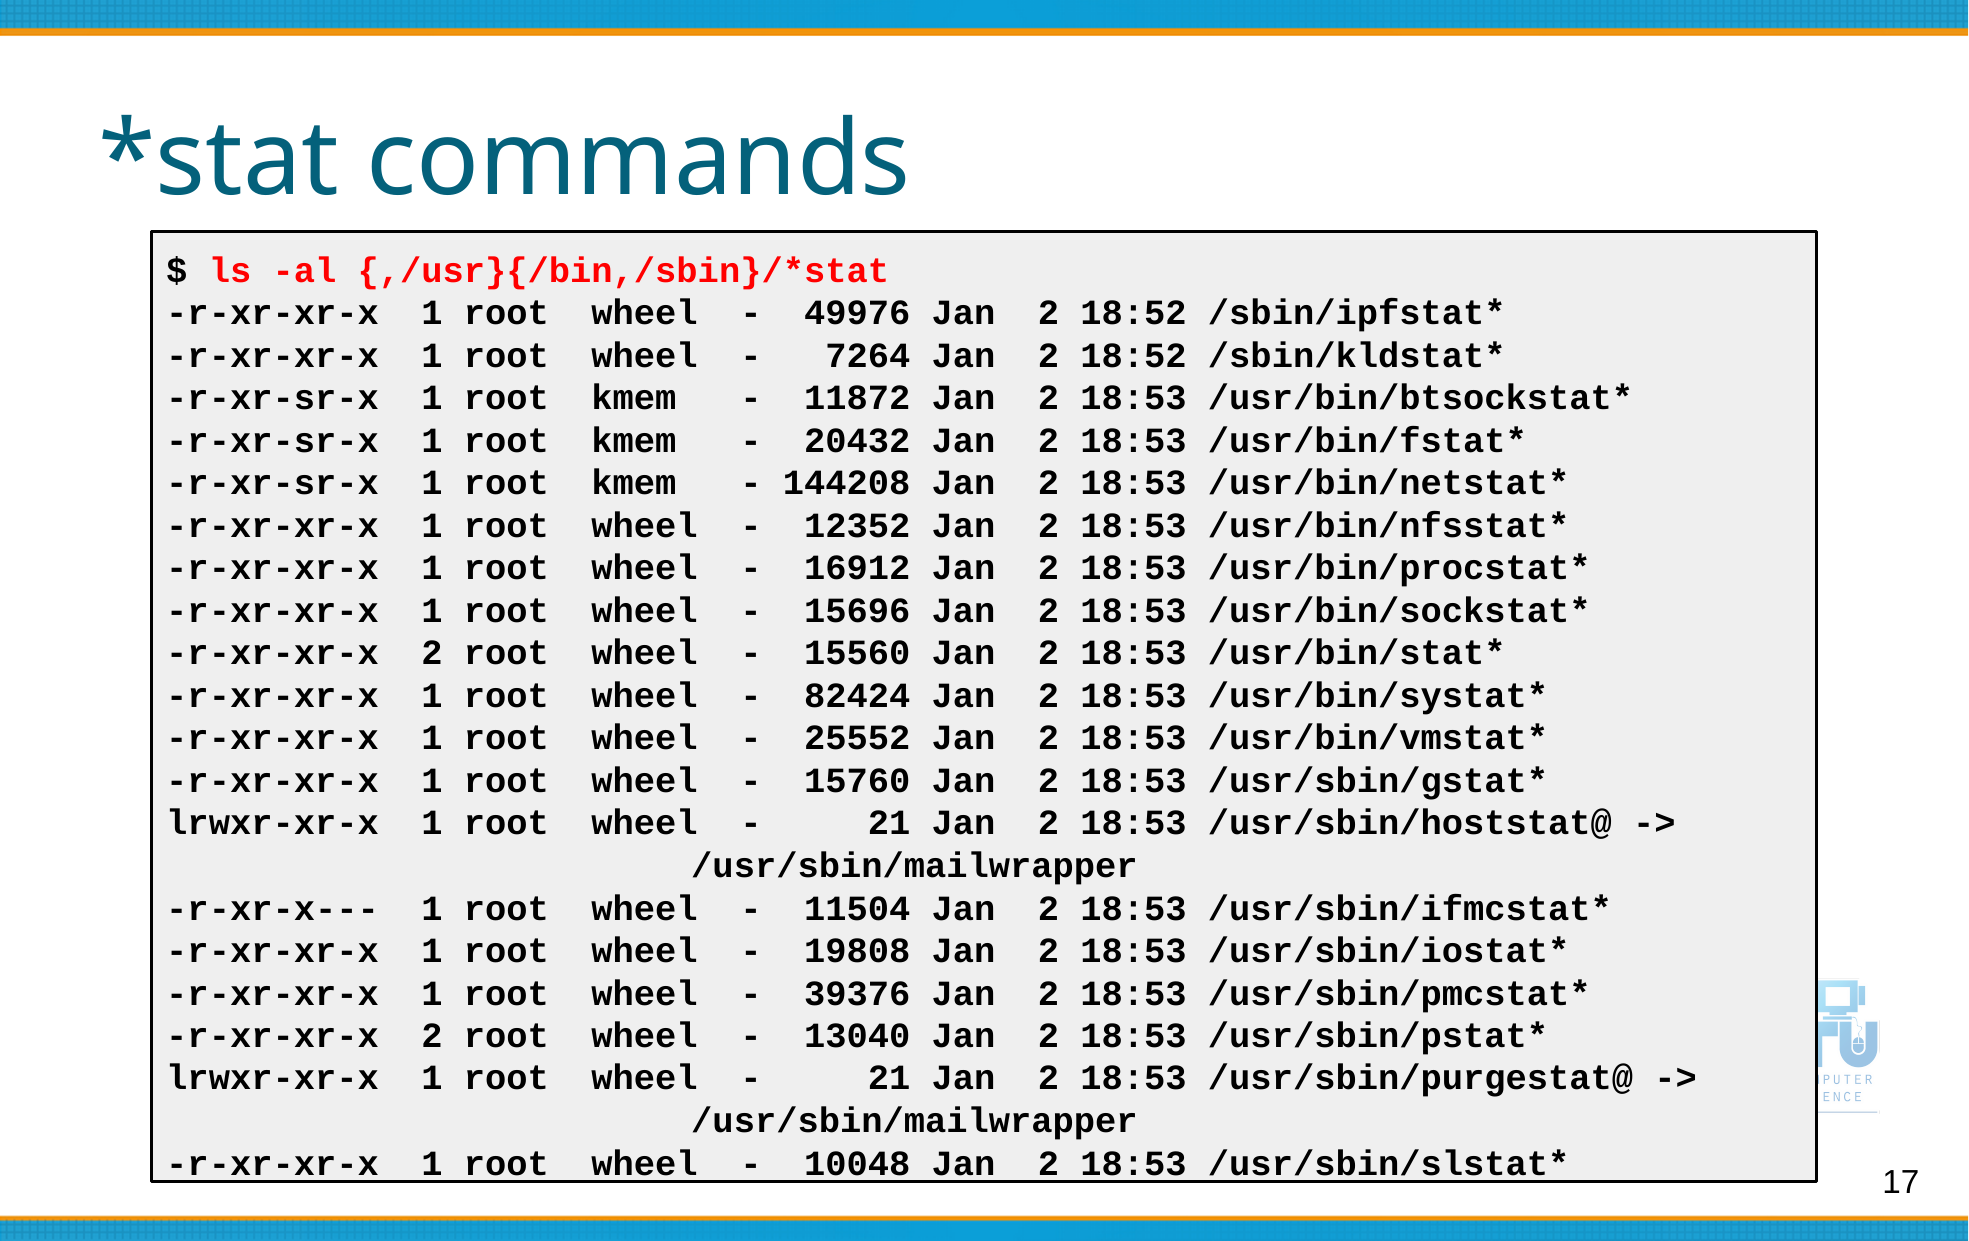

# *stat commands
$ ls -al {,/usr}{/bin,/sbin}/*stat
-r-xr-xr-x 1 root wheel - 49976 Jan 2 18:52 /sbin/ipfstat*
-r-xr-xr-x 1 root wheel - 7264 Jan 2 18:52 /sbin/kldstat*
-r-xr-sr-x 1 root kmem - 11872 Jan 2 18:53 /usr/bin/btsockstat*
-r-xr-sr-x 1 root kmem - 20432 Jan 2 18:53 /usr/bin/fstat*
-r-xr-sr-x 1 root kmem - 144208 Jan 2 18:53 /usr/bin/netstat*
-r-xr-xr-x 1 root wheel - 12352 Jan 2 18:53 /usr/bin/nfsstat*
-r-xr-xr-x 1 root wheel - 16912 Jan 2 18:53 /usr/bin/procstat*
-r-xr-xr-x 1 root wheel - 15696 Jan 2 18:53 /usr/bin/sockstat*
-r-xr-xr-x 2 root wheel - 15560 Jan 2 18:53 /usr/bin/stat*
-r-xr-xr-x 1 root wheel - 82424 Jan 2 18:53 /usr/bin/systat*
-r-xr-xr-x 1 root wheel - 25552 Jan 2 18:53 /usr/bin/vmstat*
-r-xr-xr-x 1 root wheel - 15760 Jan 2 18:53 /usr/sbin/gstat*
lrwxr-xr-x 1 root wheel - 21 Jan 2 18:53 /usr/sbin/hoststat@ ->
							/usr/sbin/mailwrapper
-r-xr-x--- 1 root wheel - 11504 Jan 2 18:53 /usr/sbin/ifmcstat*
-r-xr-xr-x 1 root wheel - 19808 Jan 2 18:53 /usr/sbin/iostat*
-r-xr-xr-x 1 root wheel - 39376 Jan 2 18:53 /usr/sbin/pmcstat*
-r-xr-xr-x 2 root wheel - 13040 Jan 2 18:53 /usr/sbin/pstat*
lrwxr-xr-x 1 root wheel - 21 Jan 2 18:53 /usr/sbin/purgestat@ ->
							/usr/sbin/mailwrapper
-r-xr-xr-x 1 root wheel - 10048 Jan 2 18:53 /usr/sbin/slstat*